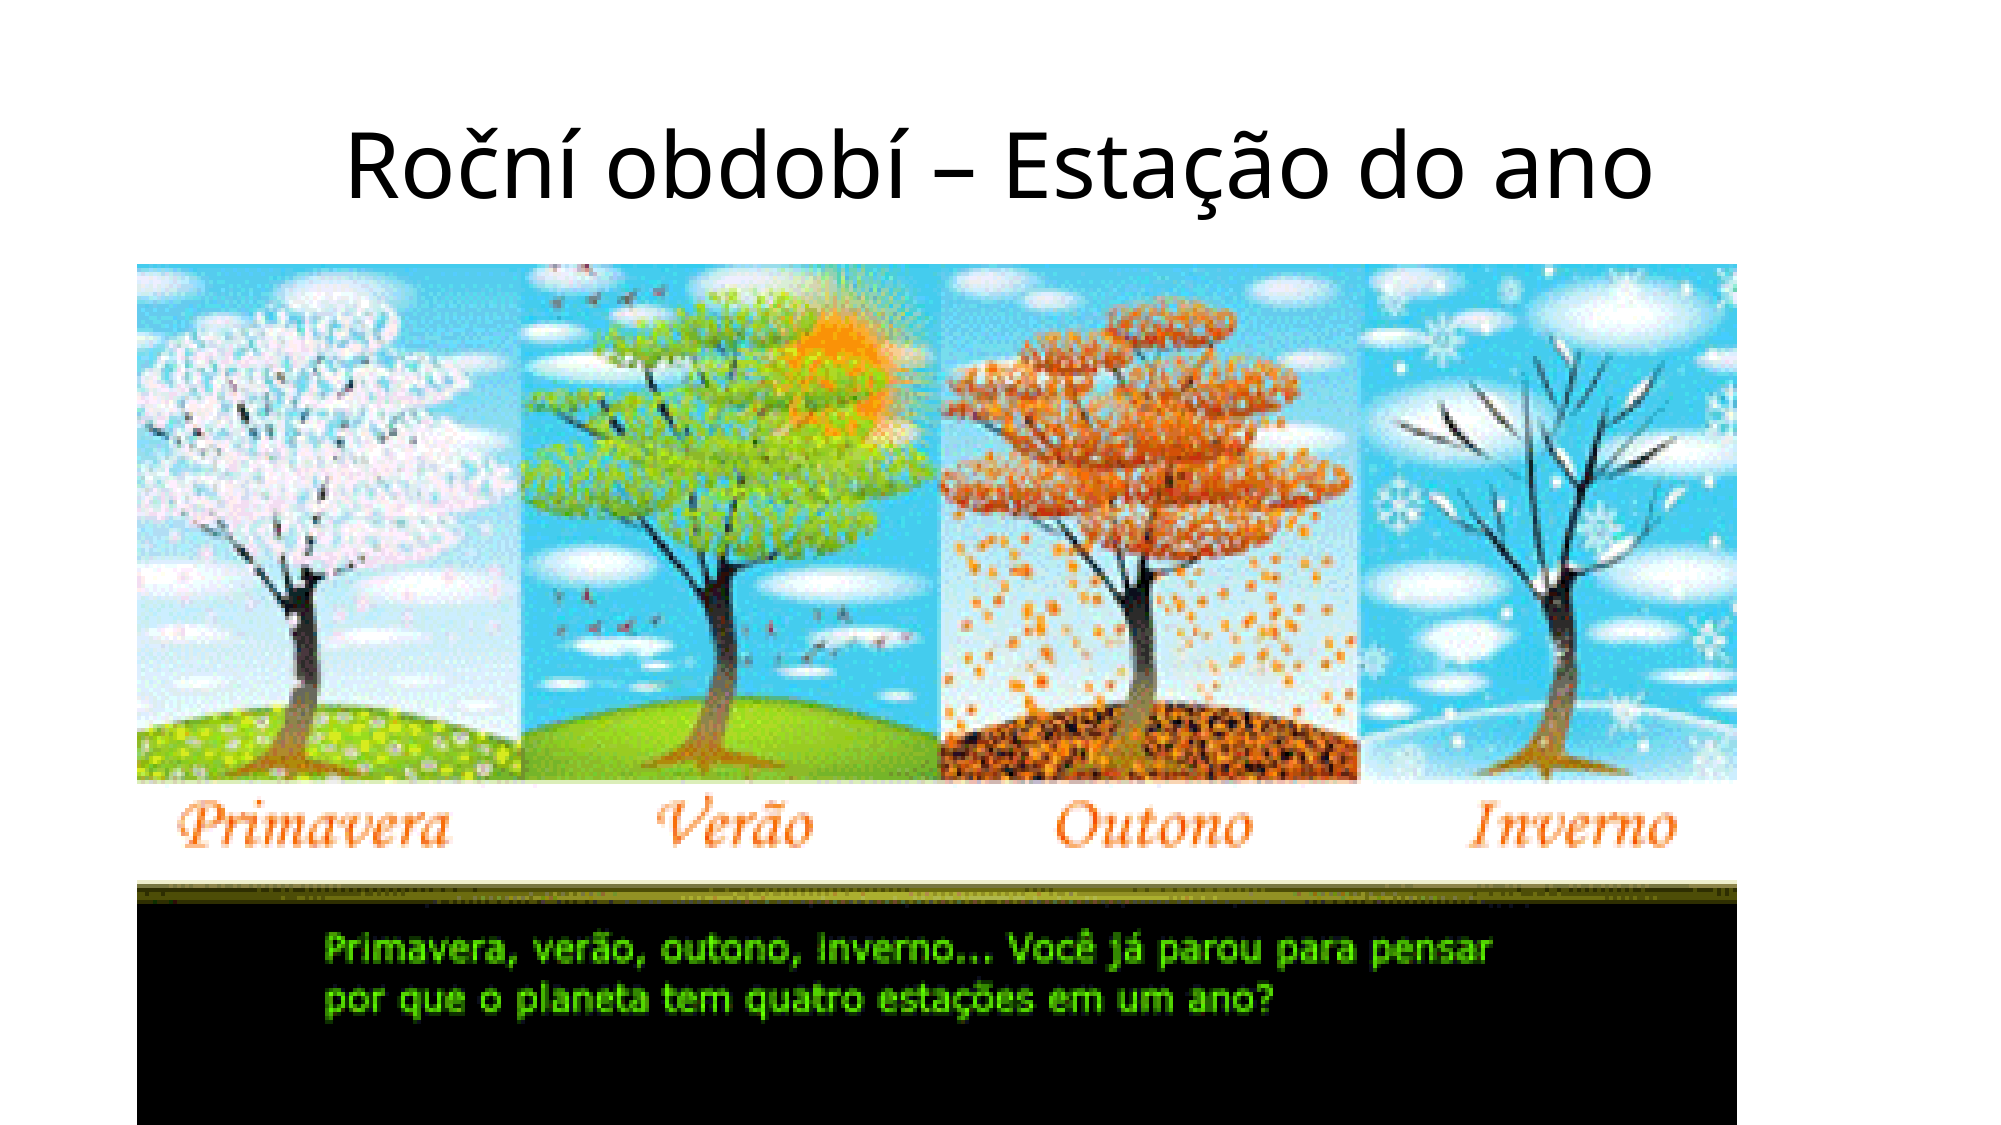

# Roční období – Estação do ano